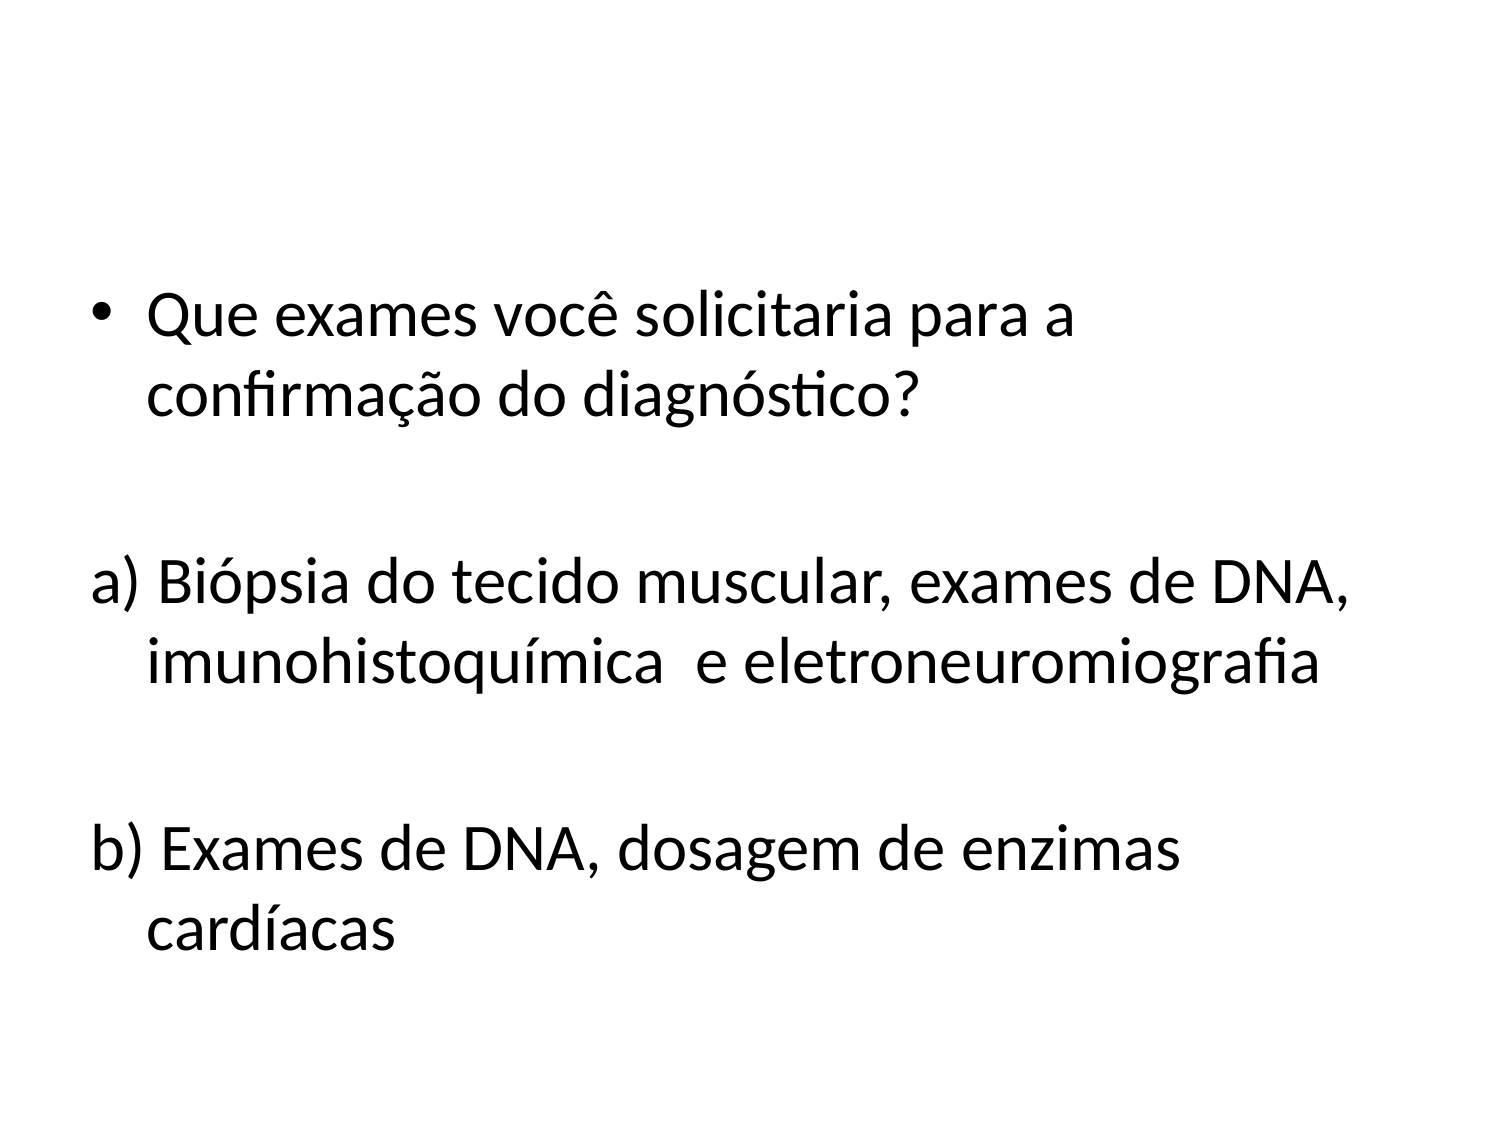

#
Que exames você solicitaria para a confirmação do diagnóstico?
a) Biópsia do tecido muscular, exames de DNA, imunohistoquímica e eletroneuromiografia
b) Exames de DNA, dosagem de enzimas cardíacas